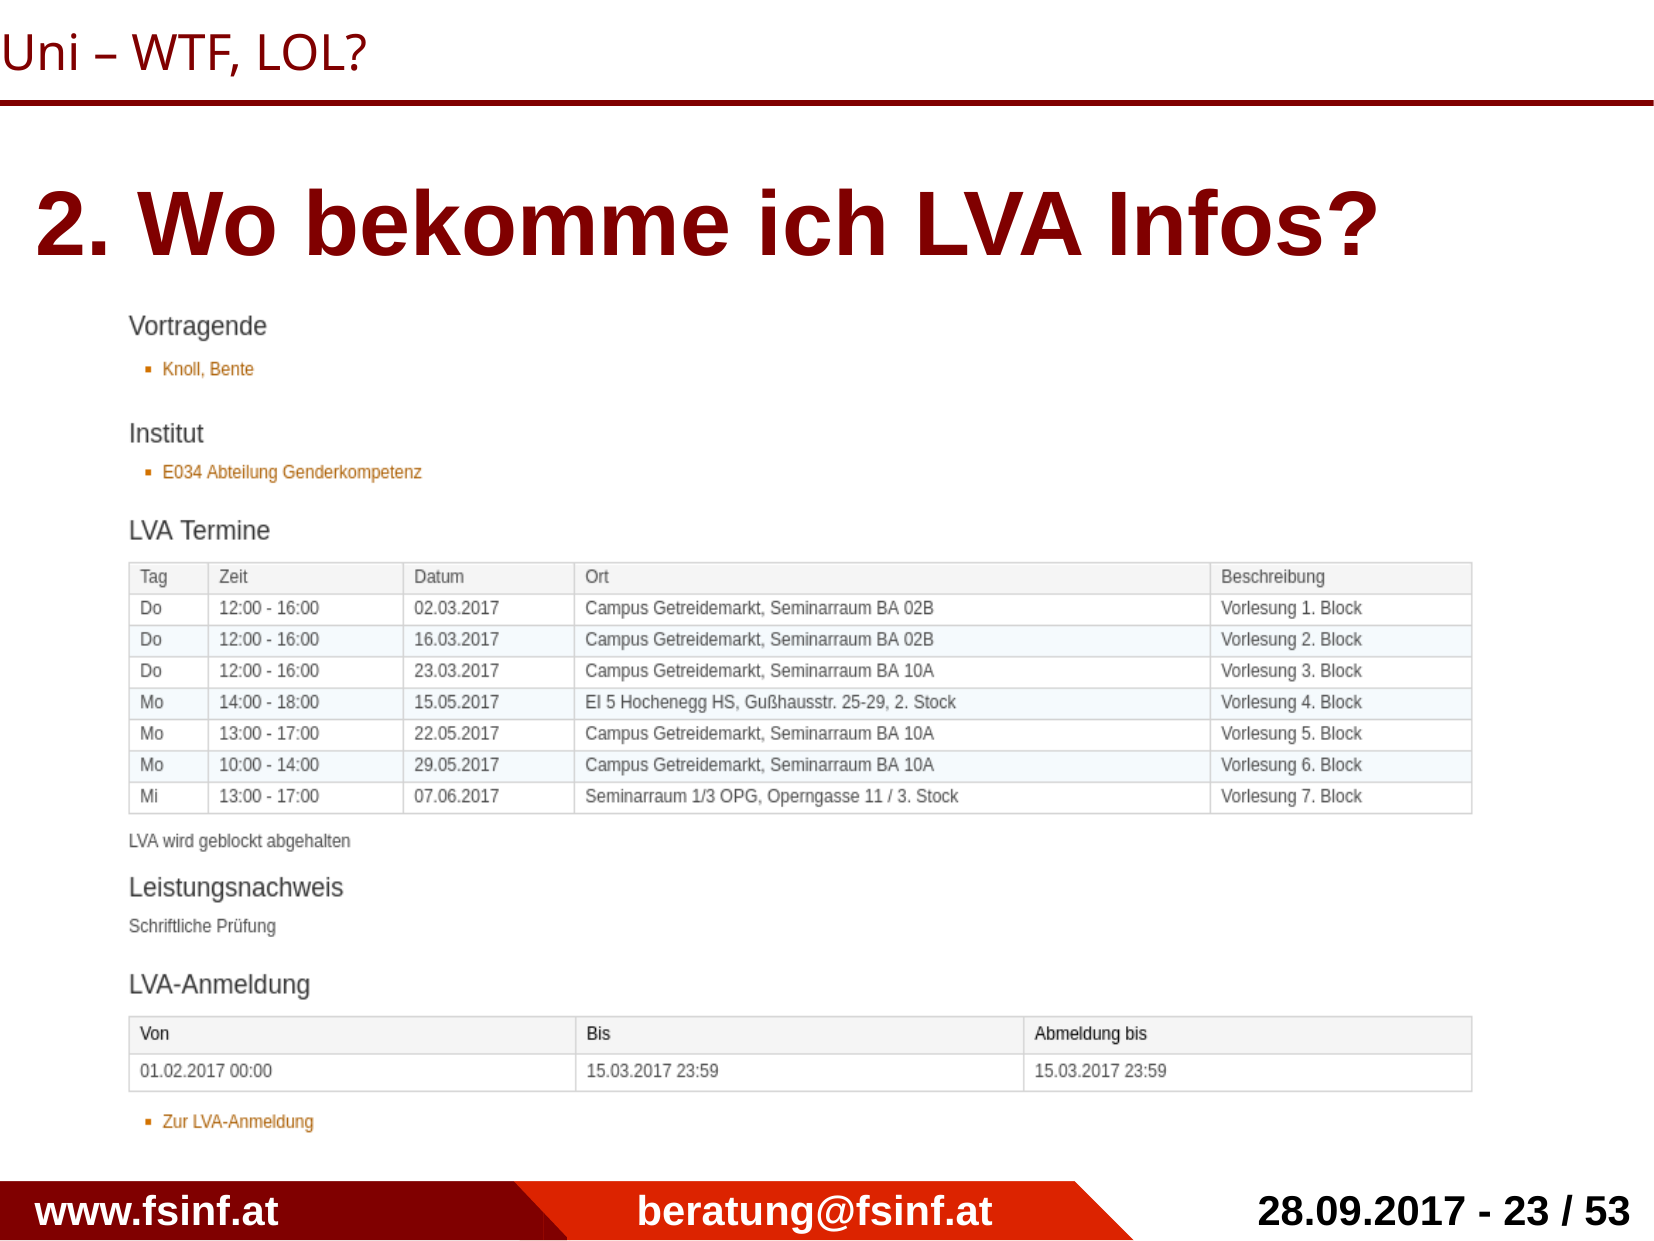

# 2. Wo bekomme ich LVA Infos?